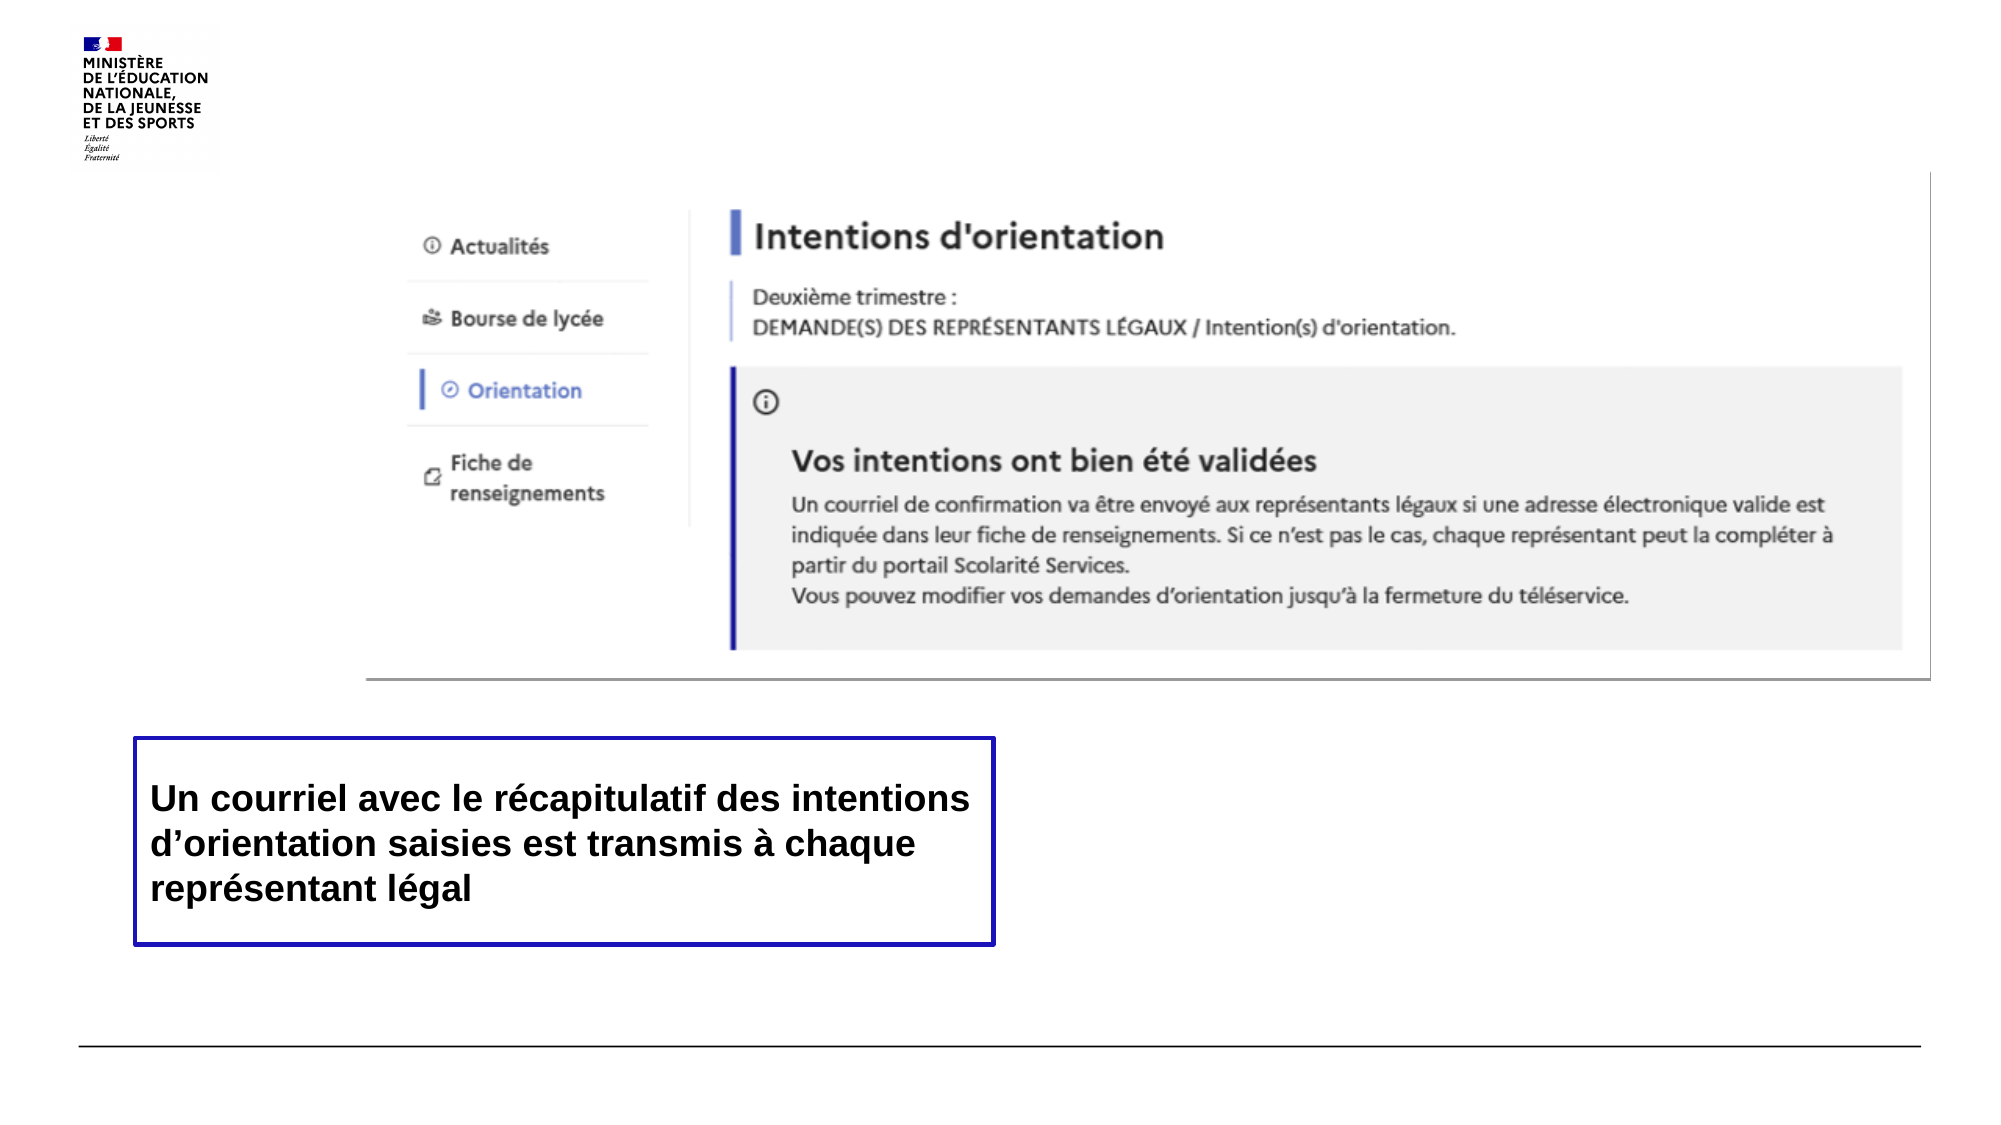

Un courriel avec le récapitulatif des intentions d’orientation saisies est transmis à chaque représentant légal